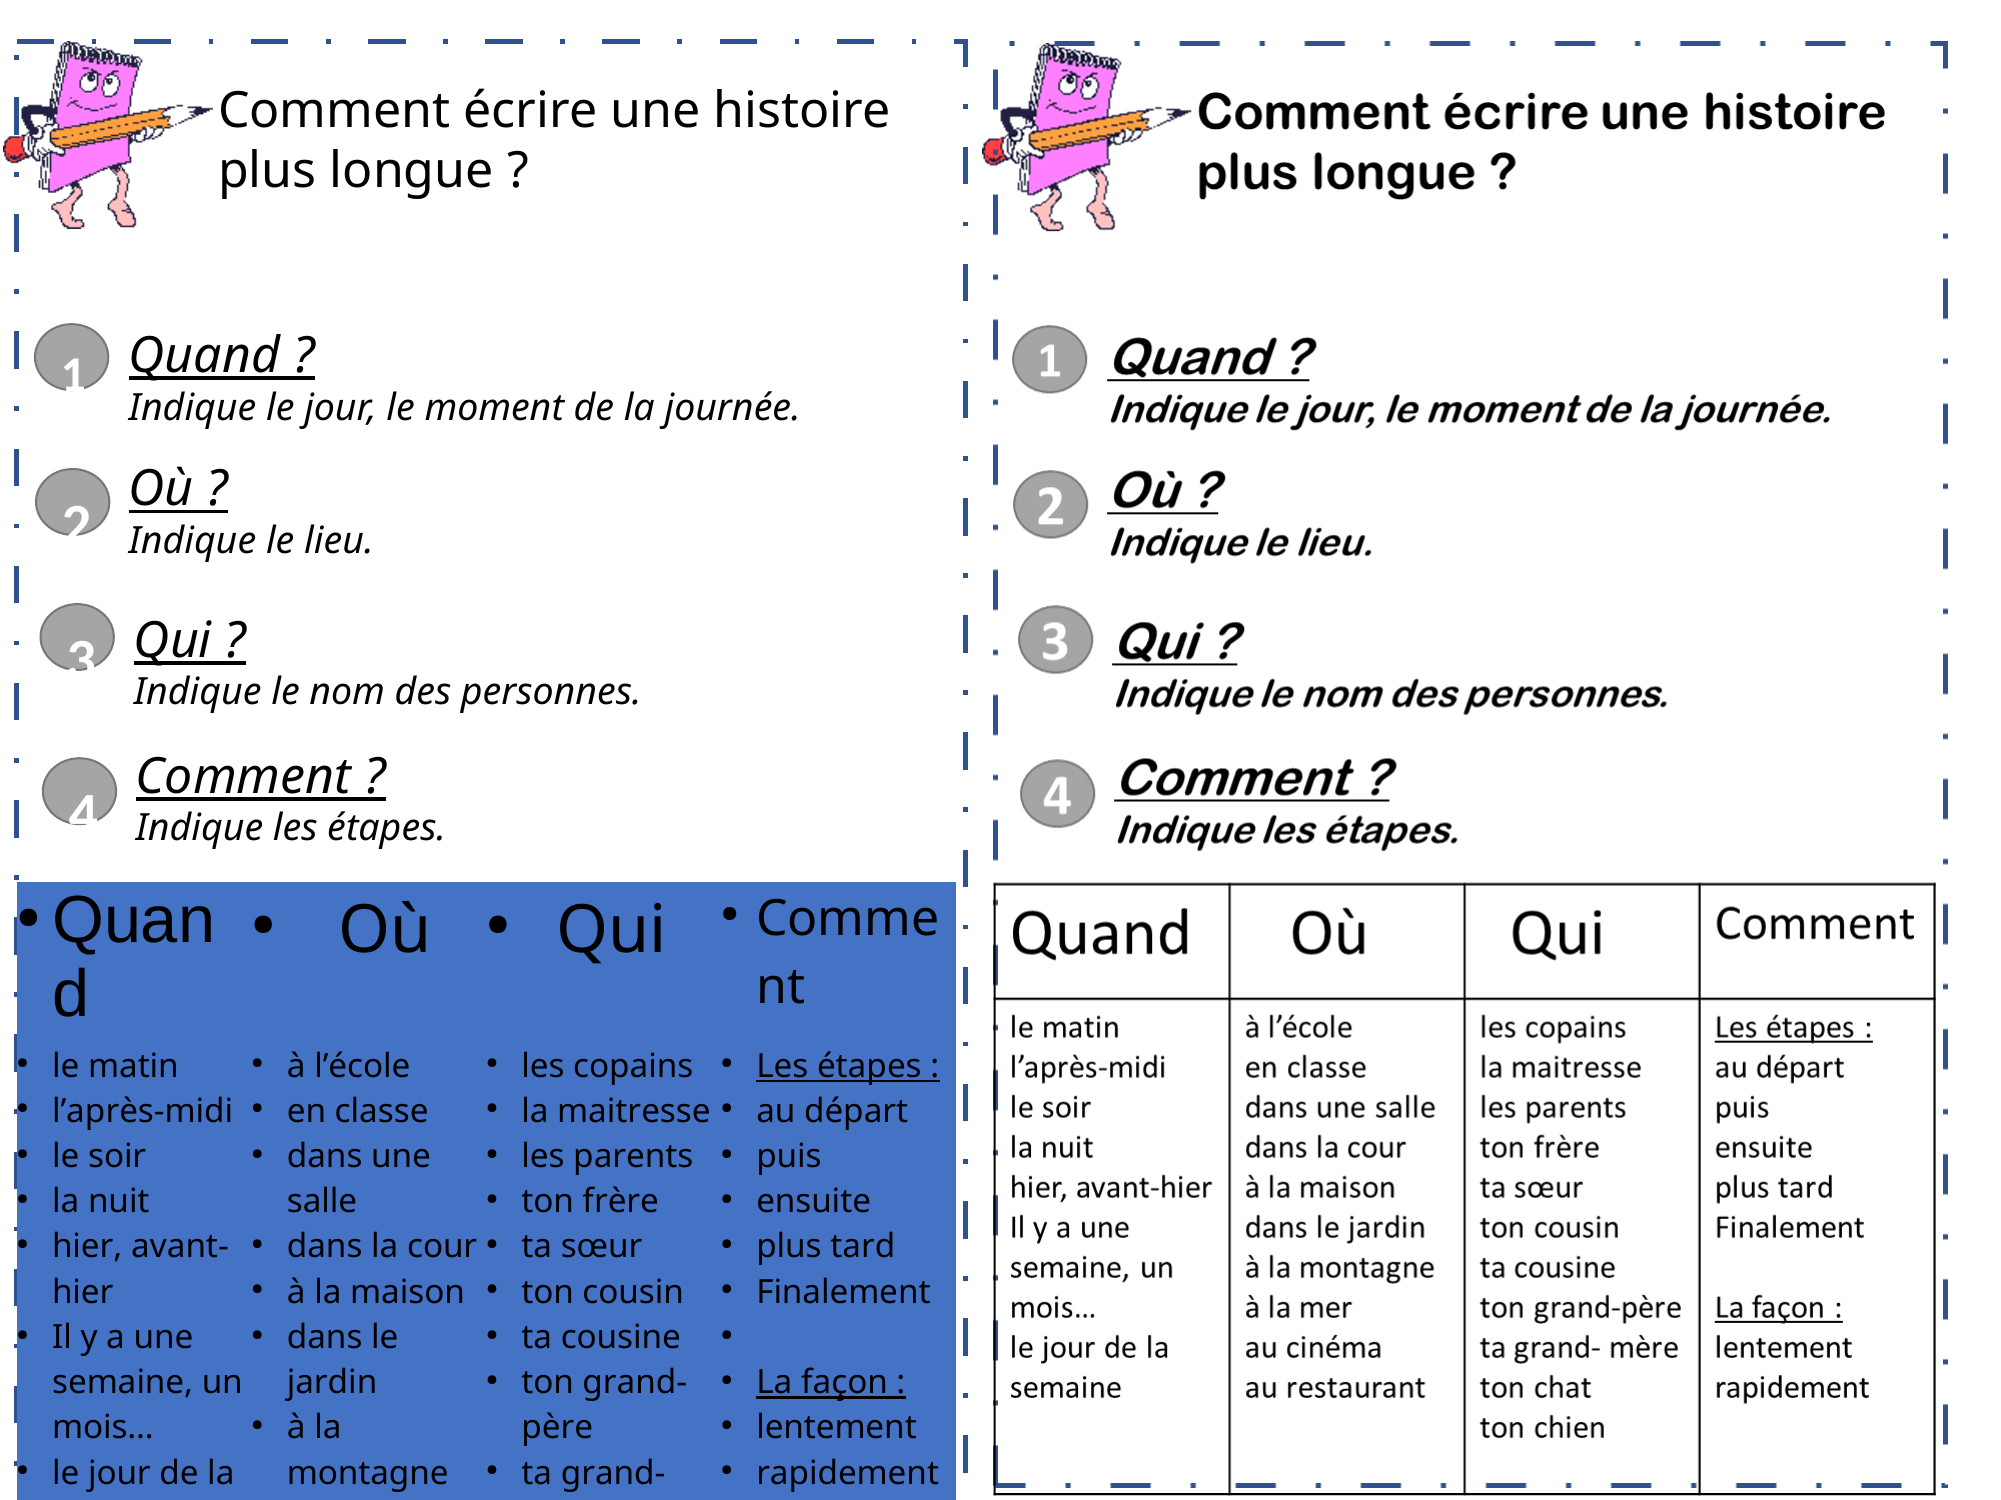

Comment écrire une histoire
plus longue ?
Quand ?
Indique le jour, le moment de la journée.
1
Où ?
Indique le lieu.
2
Qui ?
Indique le nom des personnes.
3
Comment ?
Indique les étapes.
4
| Quand | Où | Qui | Comment |
| --- | --- | --- | --- |
| le matin l’après-midi le soir la nuit hier, avant-hier Il y a une semaine, un mois… le jour de la semaine | à l’école en classe dans une salle dans la cour à la maison dans le jardin à la montagne à la mer au cinéma au restaurant | les copains la maitresse les parents ton frère ta sœur ton cousin ta cousine ton grand-père ta grand- mère ton chat ton chien | Les étapes : au départ puis ensuite plus tard Finalement La façon : lentement rapidement |